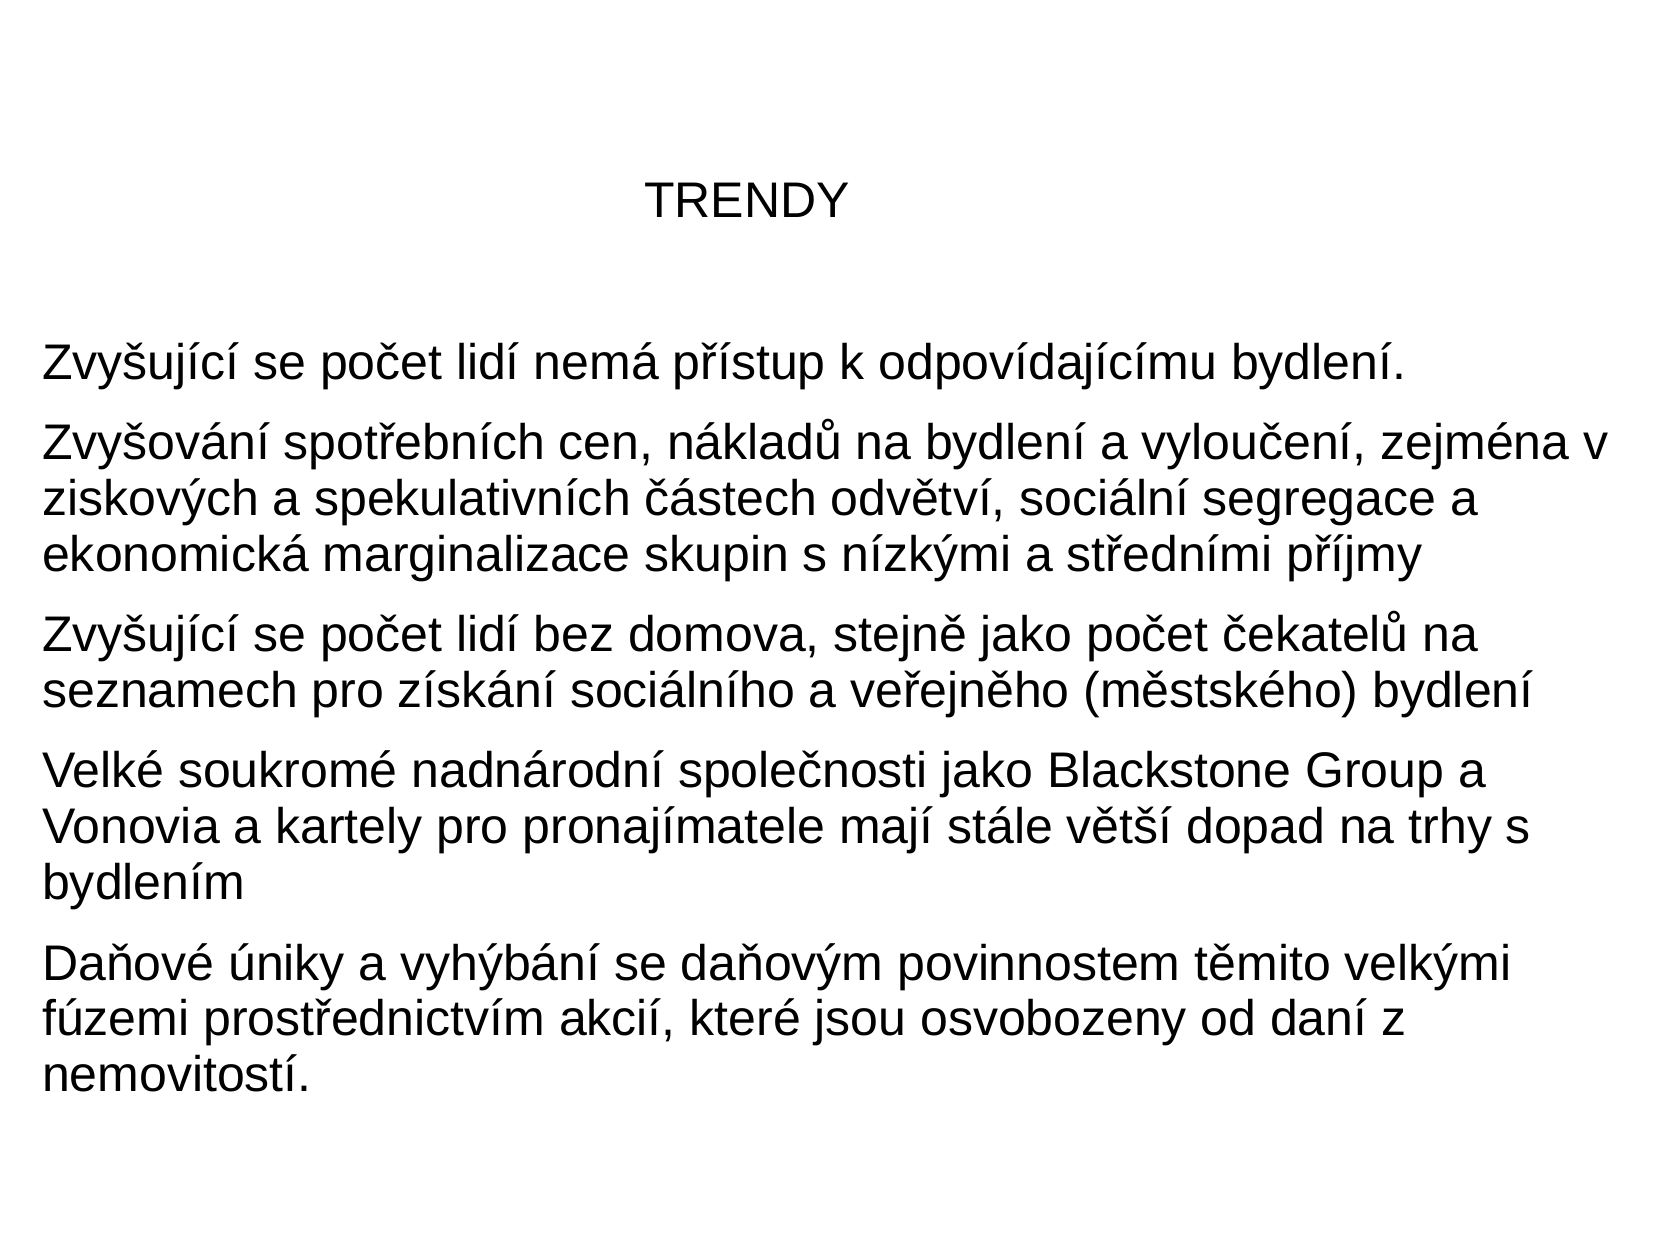

TRENDY
Zvyšující se počet lidí nemá přístup k odpovídajícímu bydlení.
Zvyšování spotřebních cen, nákladů na bydlení a vyloučení, zejména v ziskových a spekulativních částech odvětví, sociální segregace a ekonomická marginalizace skupin s nízkými a středními příjmy
Zvyšující se počet lidí bez domova, stejně jako počet čekatelů na seznamech pro získání sociálního a veřejněho (městského) bydlení
Velké soukromé nadnárodní společnosti jako Blackstone Group a Vonovia a kartely pro pronajímatele mají stále větší dopad na trhy s bydlením
Daňové úniky a vyhýbání se daňovým povinnostem těmito velkými fúzemi prostřednictvím akcií, které jsou osvobozeny od daní z nemovitostí.